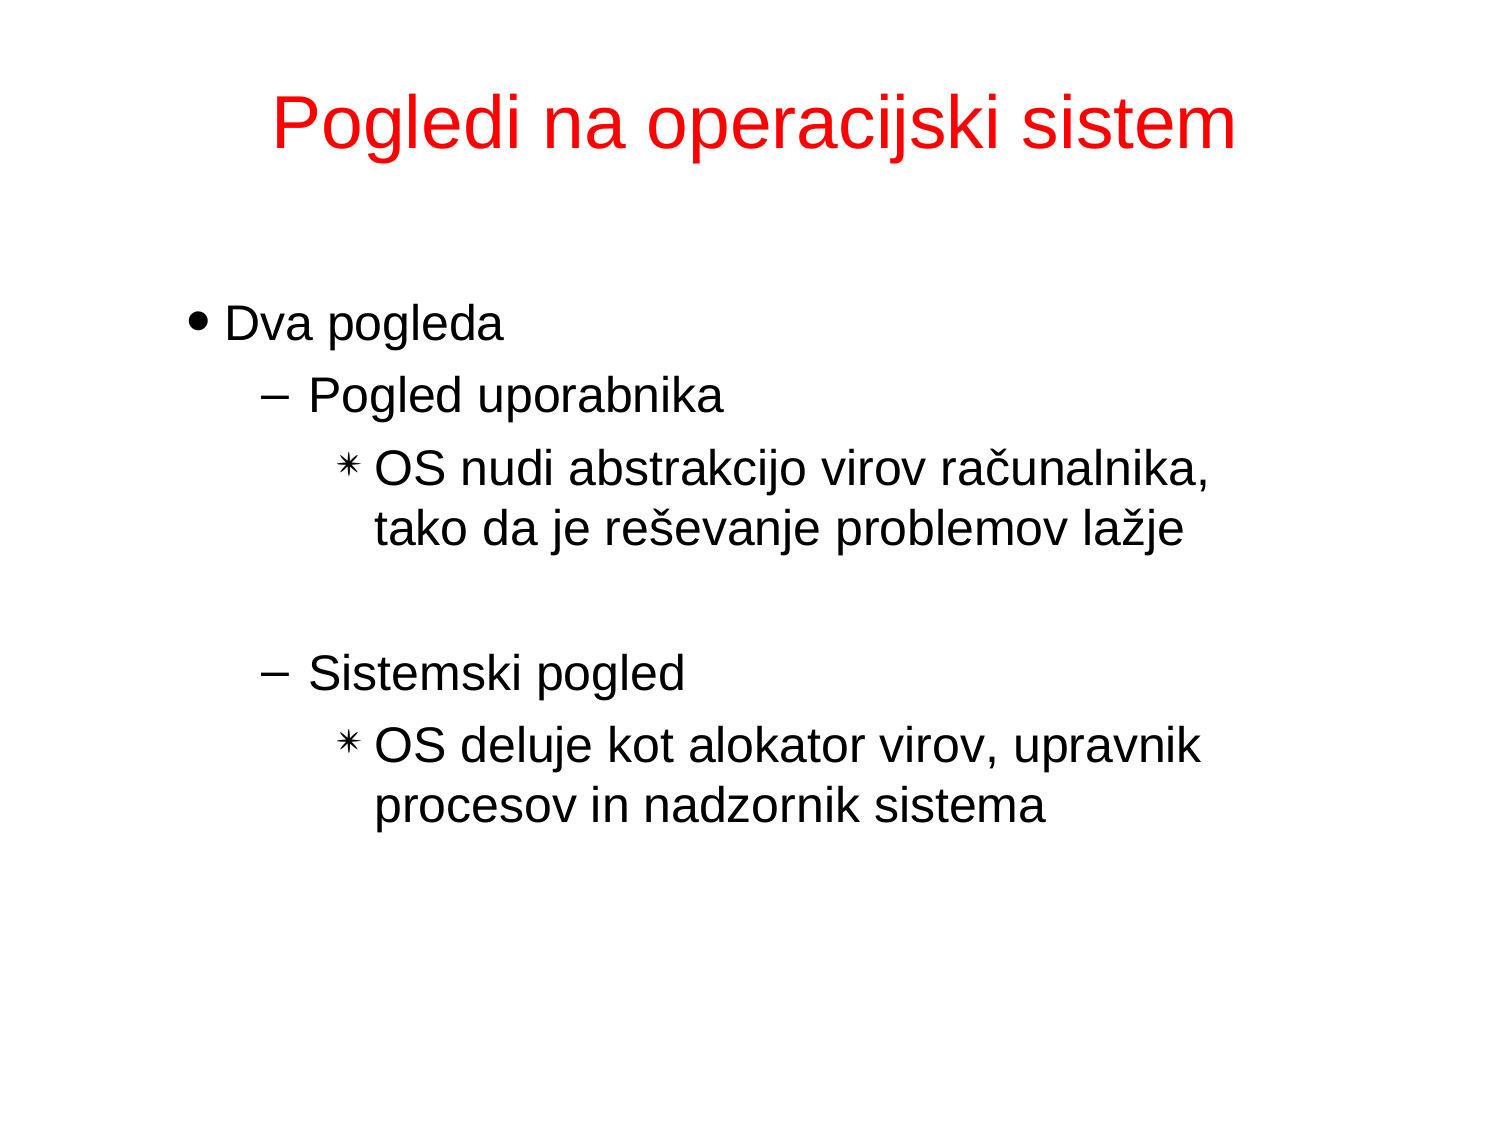

# Pogledi na operacijski sistem
Dva pogleda
Pogled uporabnika
OS nudi abstrakcijo virov računalnika, tako da je reševanje problemov lažje
Sistemski pogled
OS deluje kot alokator virov, upravnik procesov in nadzornik sistema